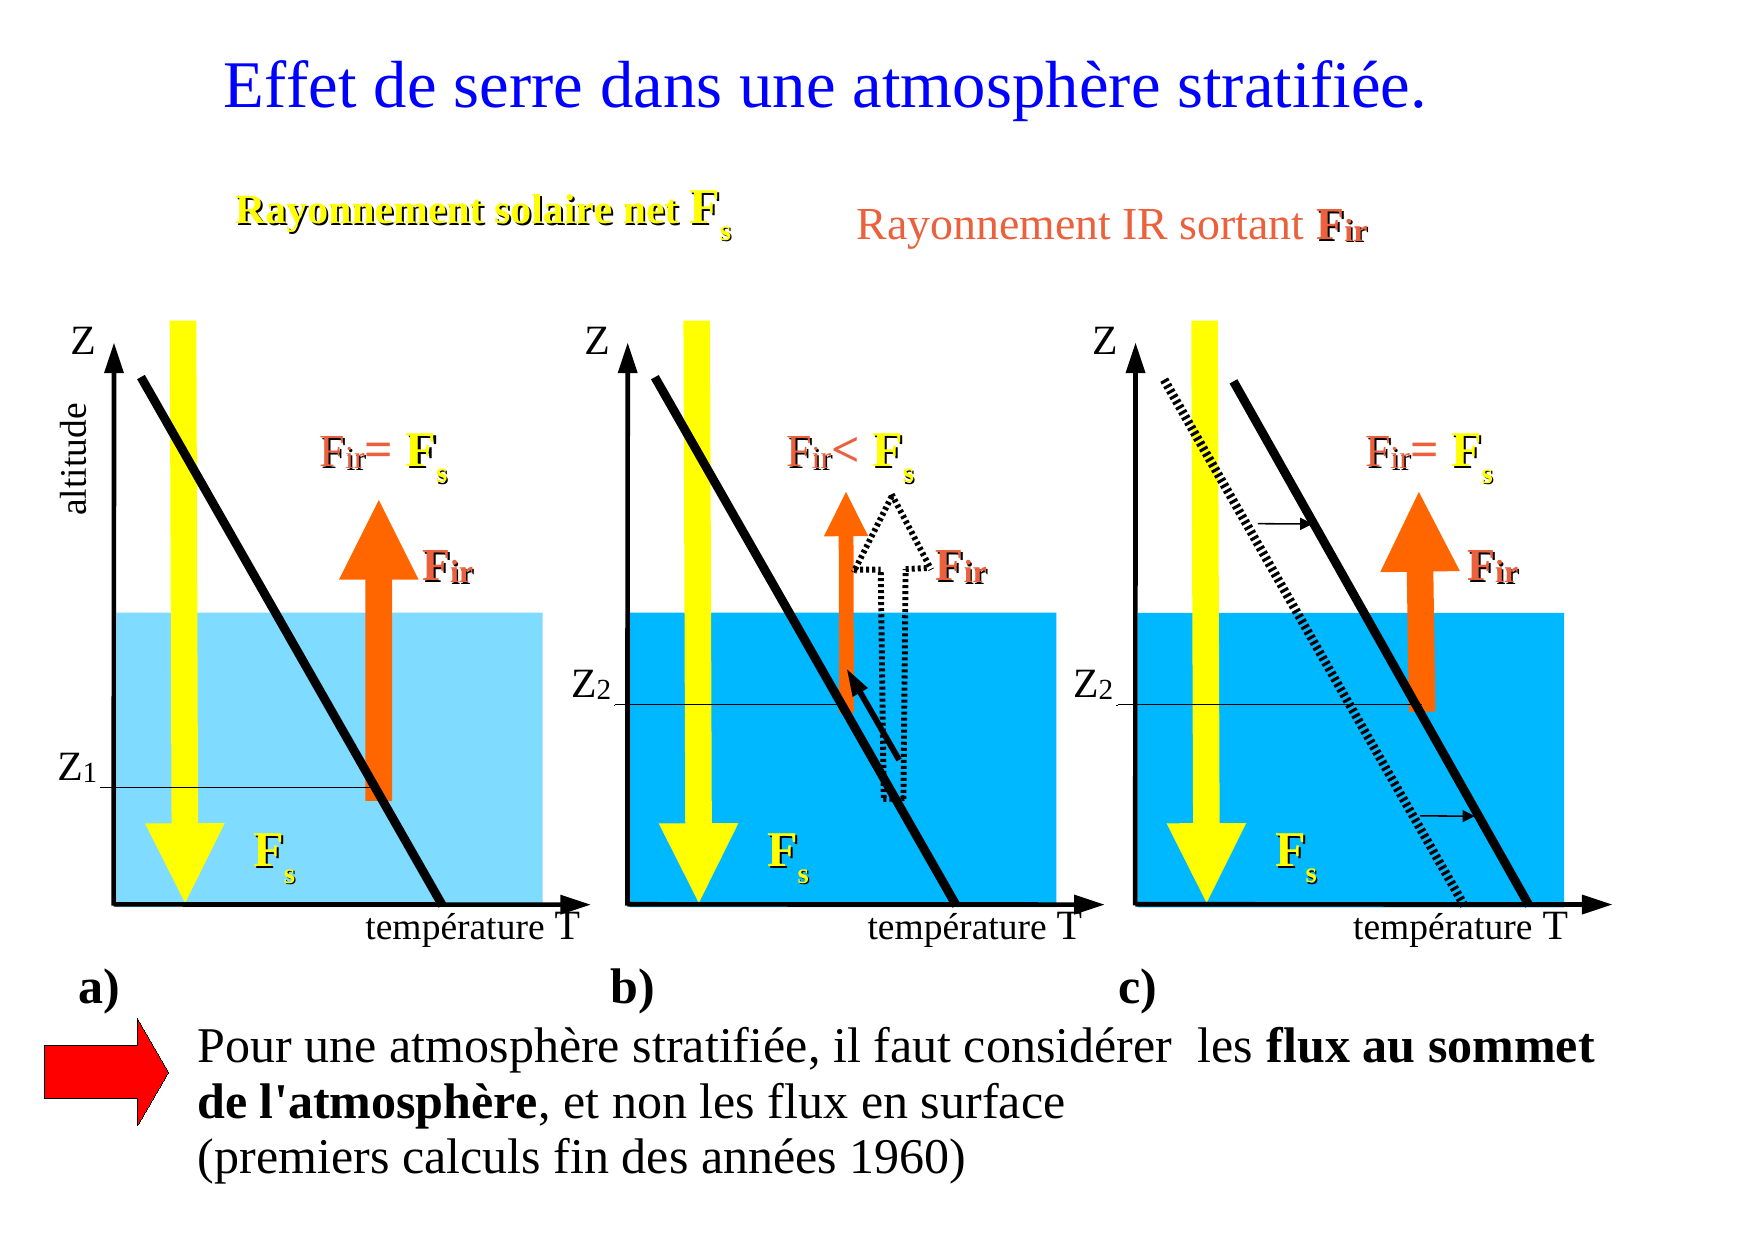

Effet de serre dans une atmosphère stratifiée.
Rayonnement solaire net Fs
Rayonnement IR sortant Fir
Z
Z
Z
Fir= Fs
Fir< Fs
Fir= Fs
altitude
Fir
Fir
Fir
Z2
Z2
Z1
Fs
Fs
Fs
température T
température T
température T
a)
b)
c)
Pour une atmosphère stratifiée, il faut considérer les flux au sommet de l'atmosphère, et non les flux en surface
(premiers calculs fin des années 1960)